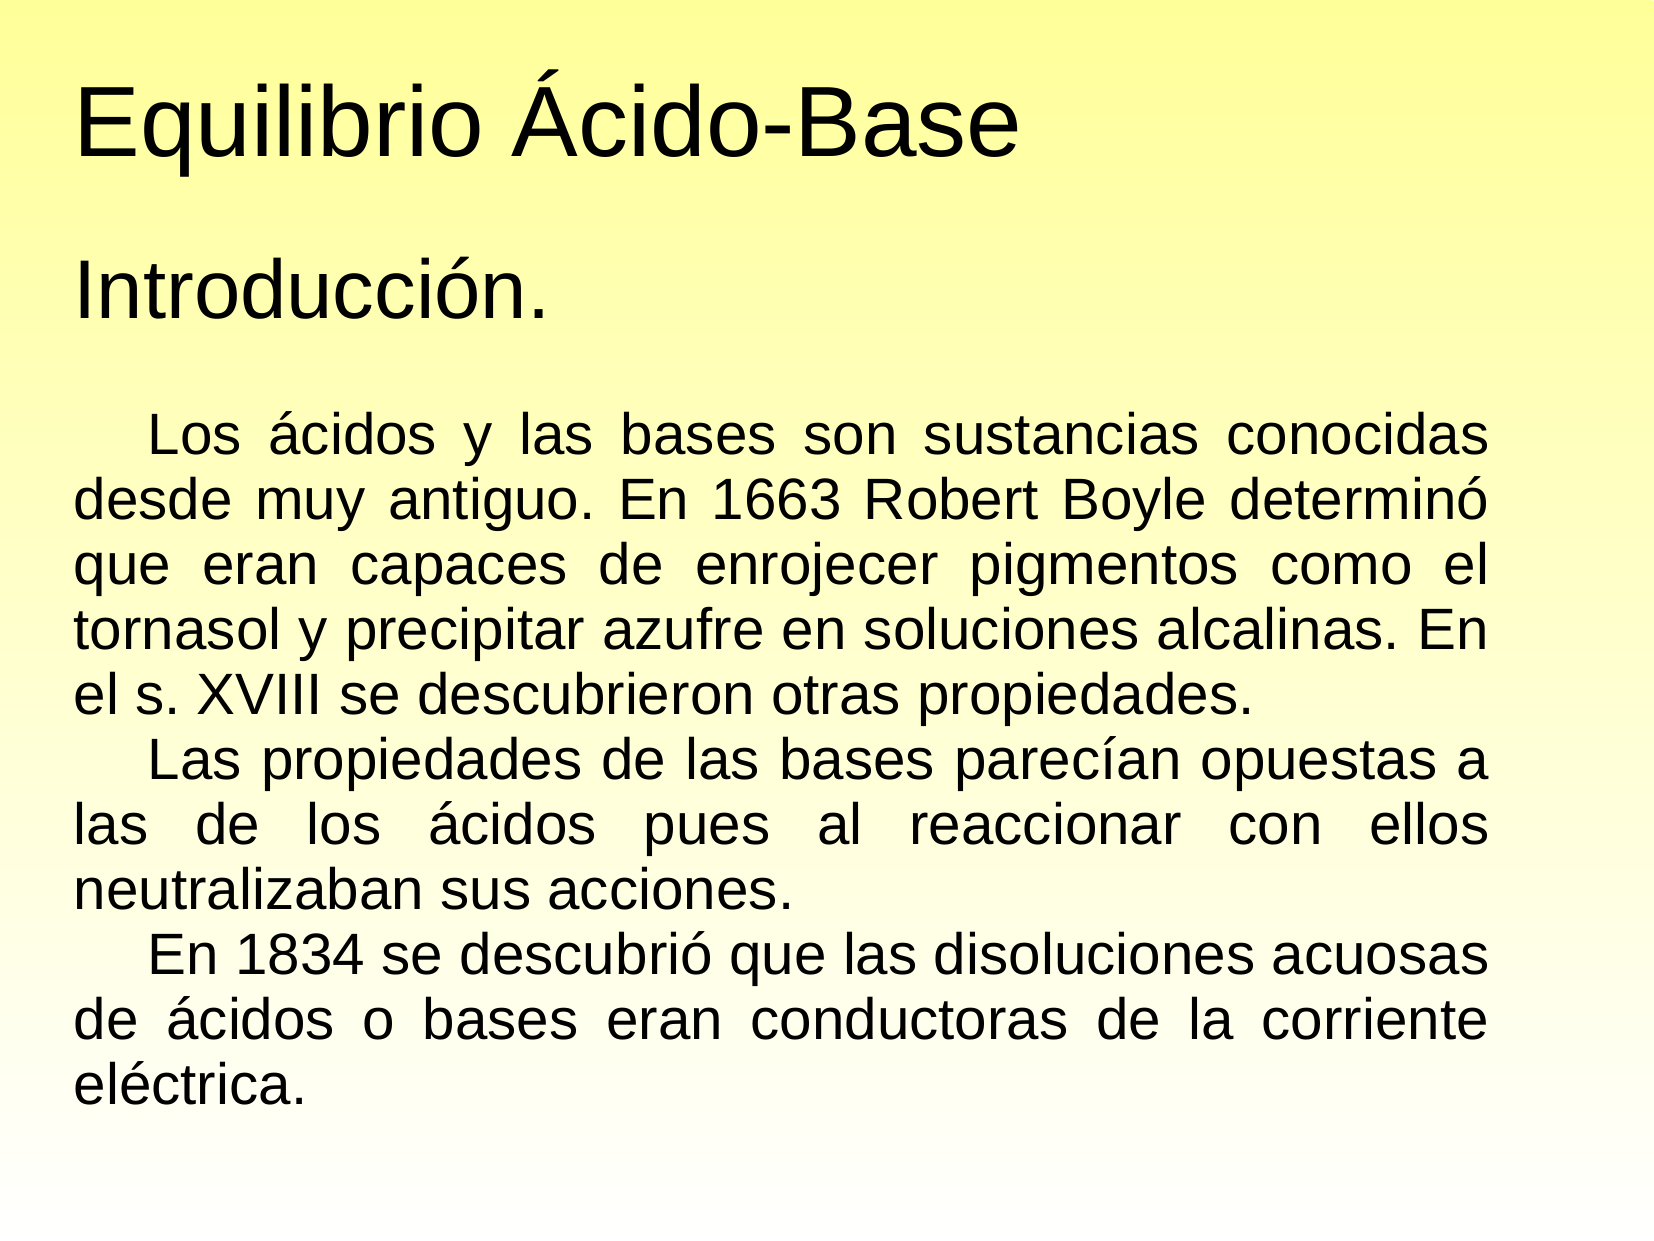

Equilibrio Ácido-Base
Introducción.
	Los ácidos y las bases son sustancias conocidas desde muy antiguo. En 1663 Robert Boyle determinó que eran capaces de enrojecer pigmentos como el tornasol y precipitar azufre en soluciones alcalinas. En el s. XVIII se descubrieron otras propiedades.
	Las propiedades de las bases parecían opuestas a las de los ácidos pues al reaccionar con ellos neutralizaban sus acciones.
	En 1834 se descubrió que las disoluciones acuosas de ácidos o bases eran conductoras de la corriente eléctrica.